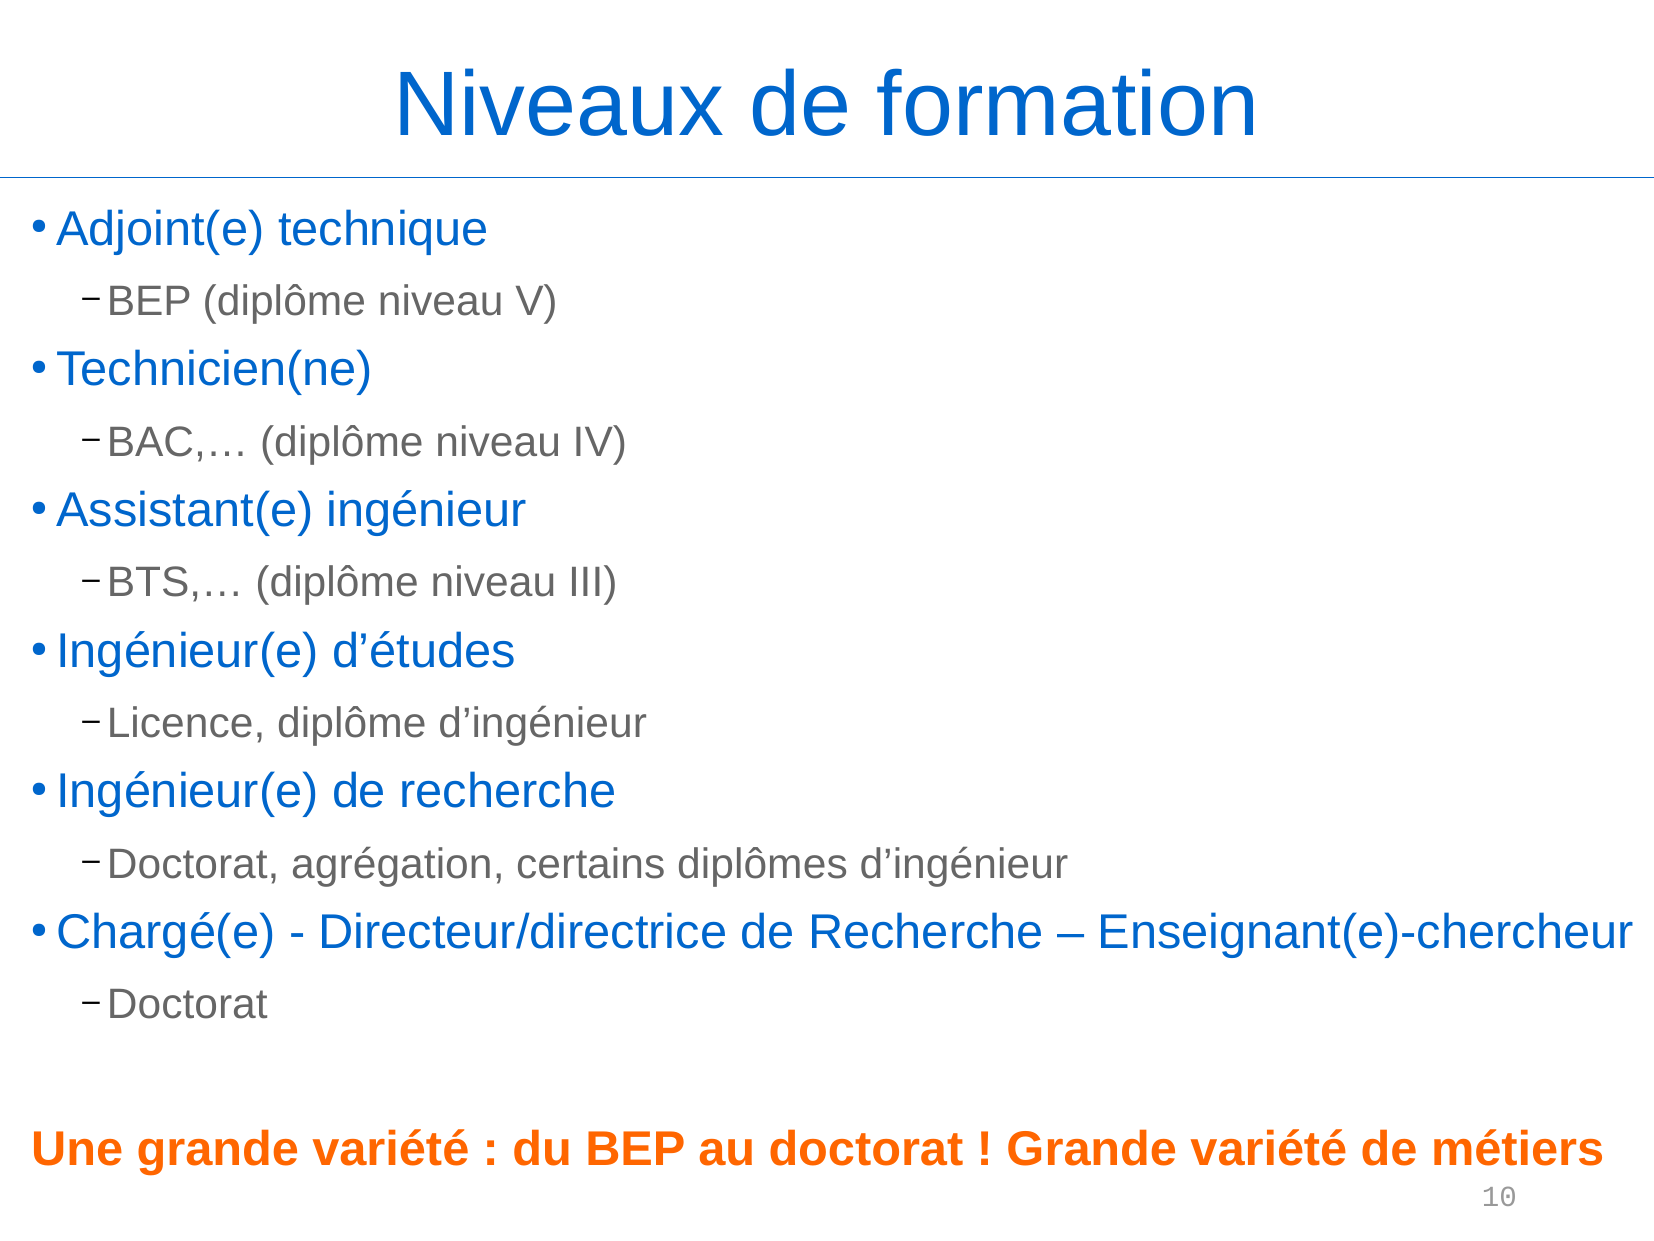

# Niveaux de formation
 Adjoint(e) technique
 BEP (diplôme niveau V)
 Technicien(ne)
 BAC,… (diplôme niveau IV)
 Assistant(e) ingénieur
 BTS,… (diplôme niveau III)
 Ingénieur(e) d’études
 Licence, diplôme d’ingénieur
 Ingénieur(e) de recherche
 Doctorat, agrégation, certains diplômes d’ingénieur
 Chargé(e) - Directeur/directrice de Recherche – Enseignant(e)-chercheur
 Doctorat
 Une grande variété : du BEP au doctorat ! Grande variété de métiers
10